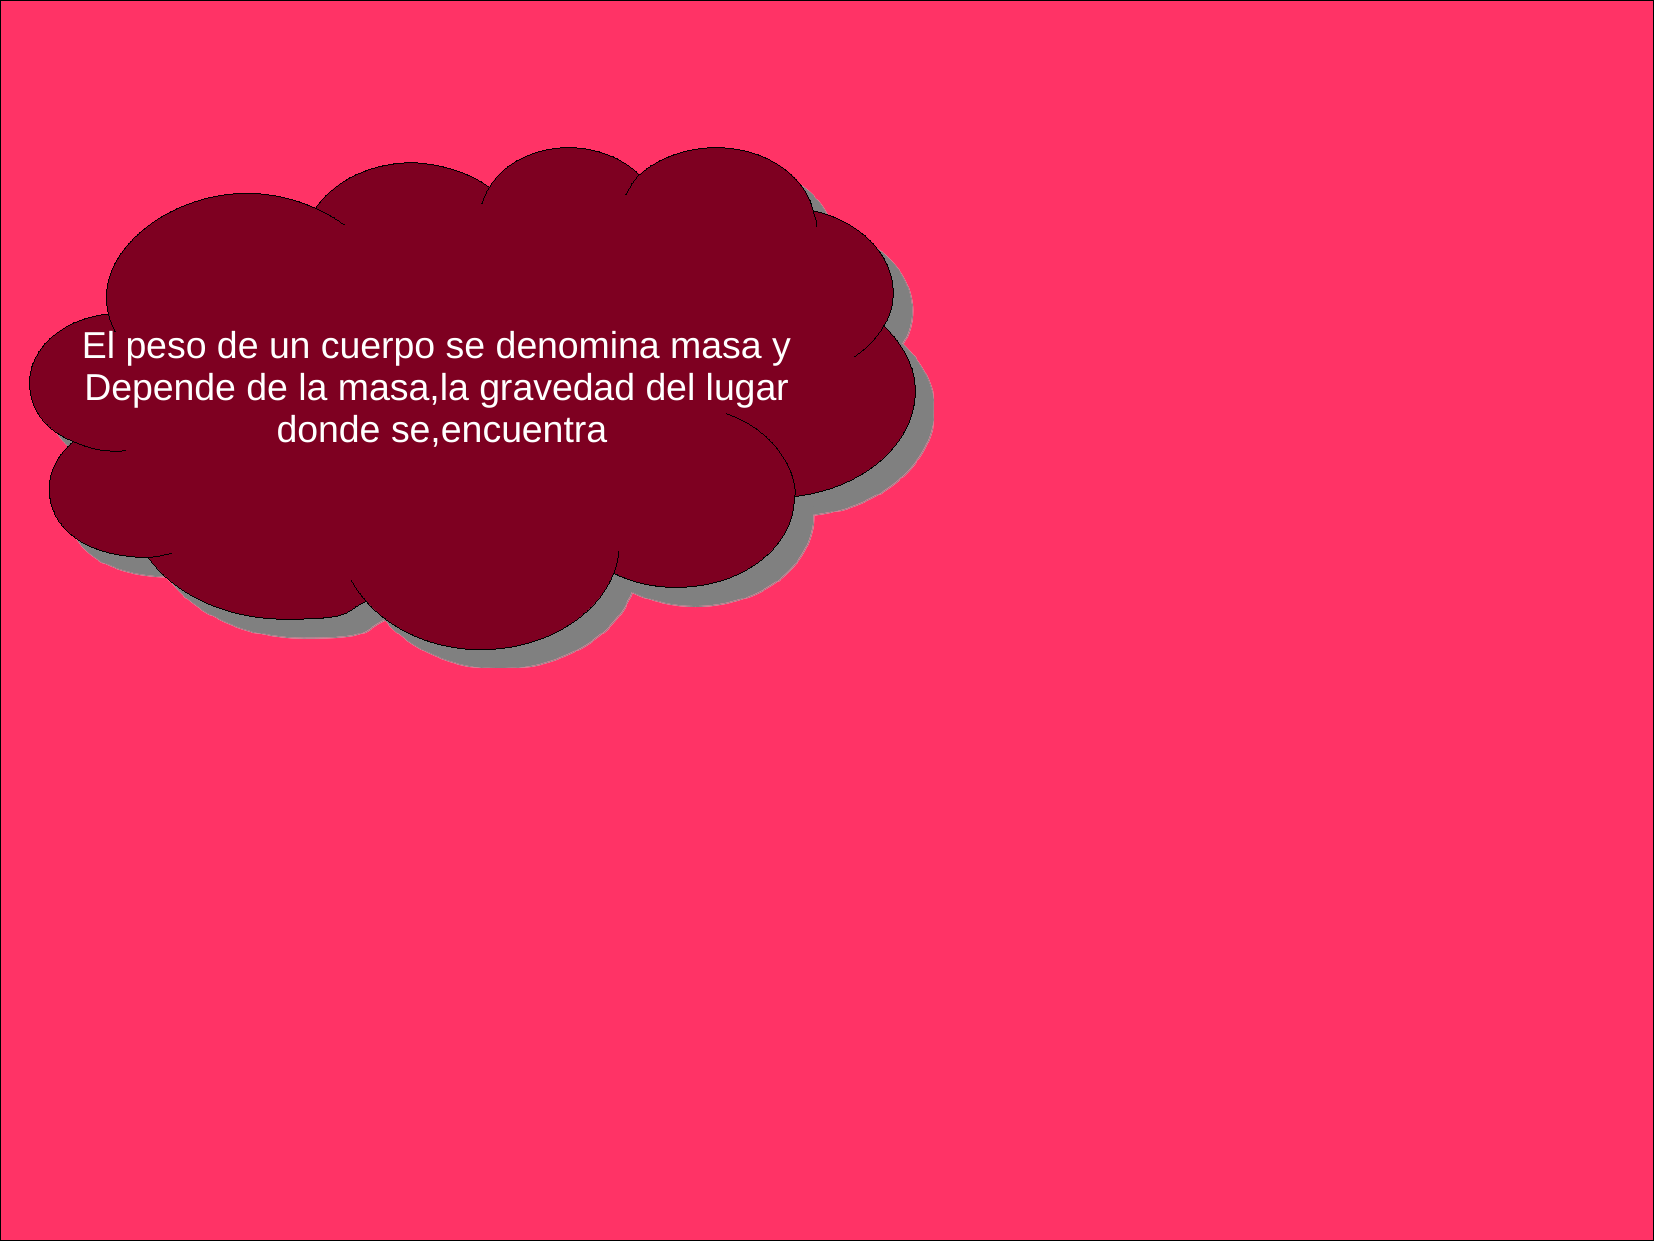

#
El peso de un cuerpo se denomina masa y
Depende de la masa,la gravedad del lugar
donde se,encuentra